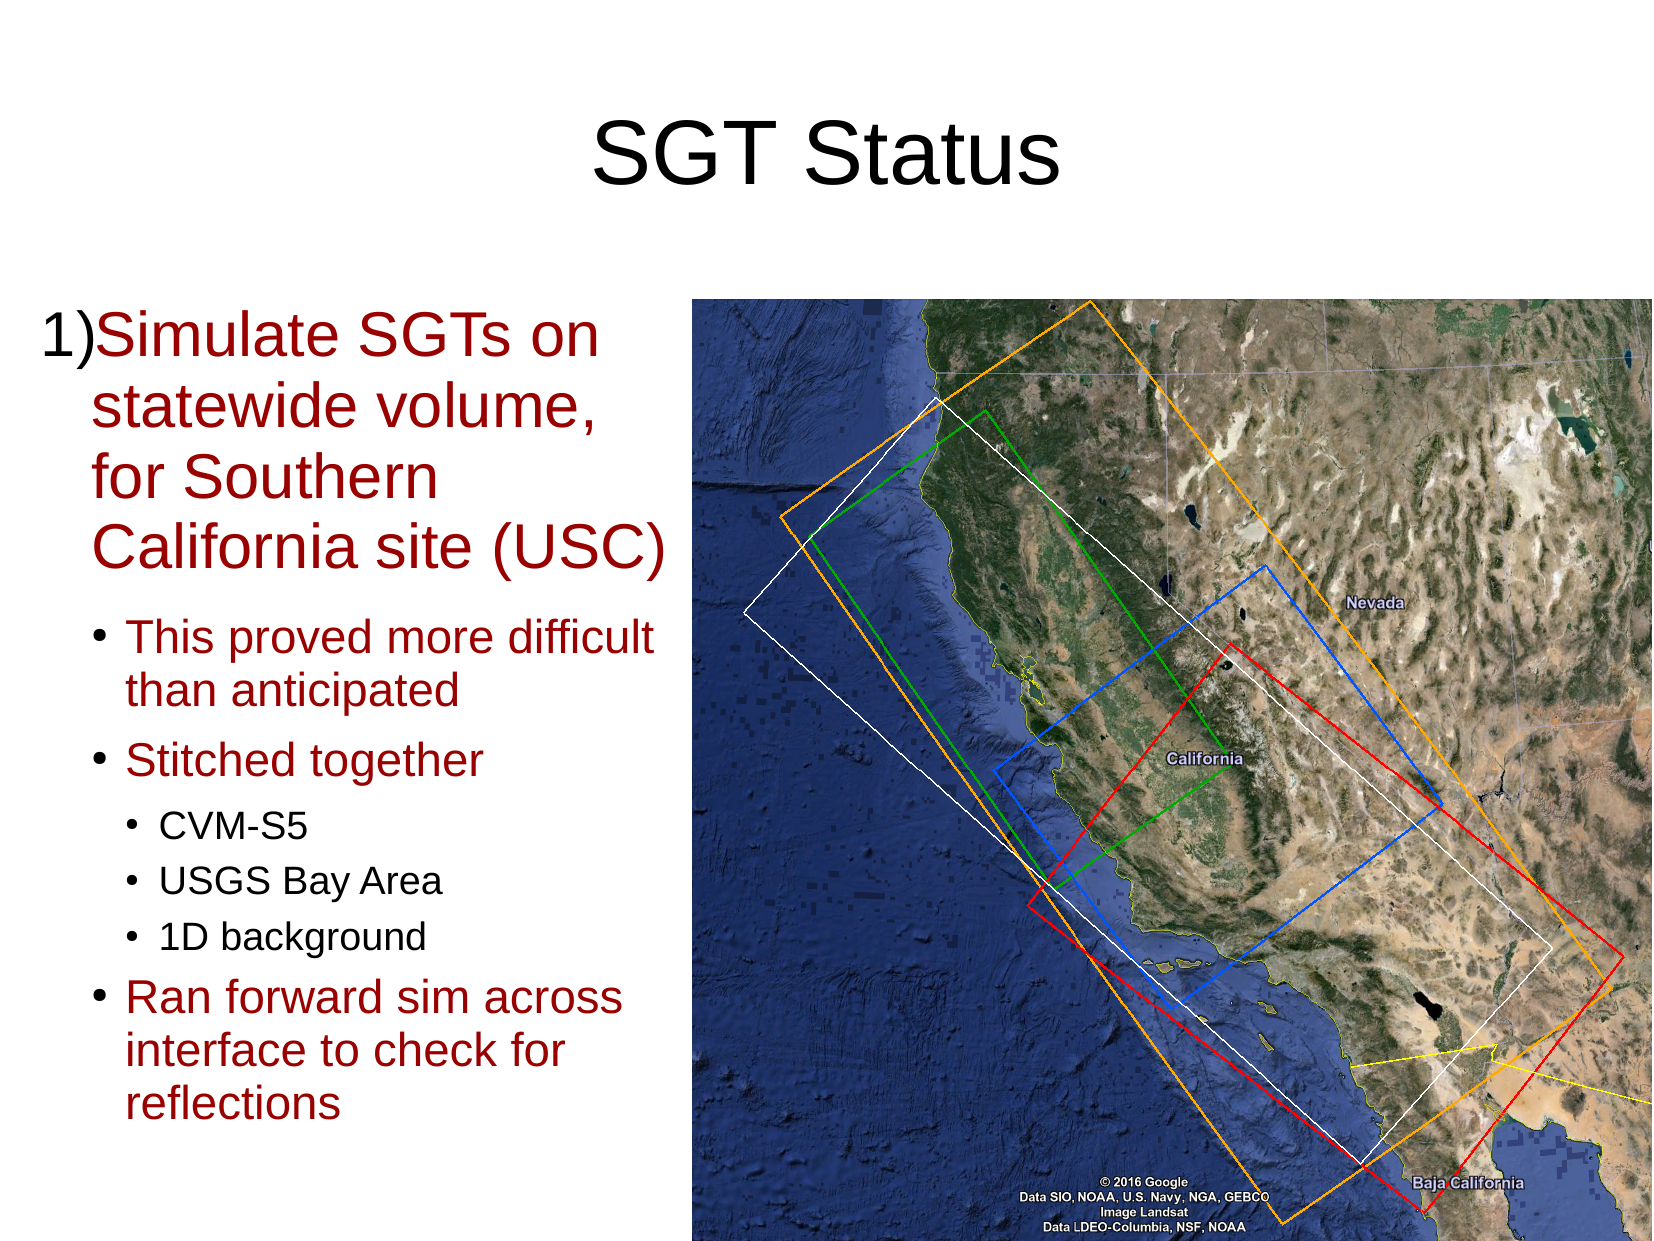

# SGT Status
Simulate SGTs on statewide volume, for Southern California site (USC)
This proved more difficult than anticipated
Stitched together
CVM-S5
USGS Bay Area
1D background
Ran forward sim across interface to check for reflections